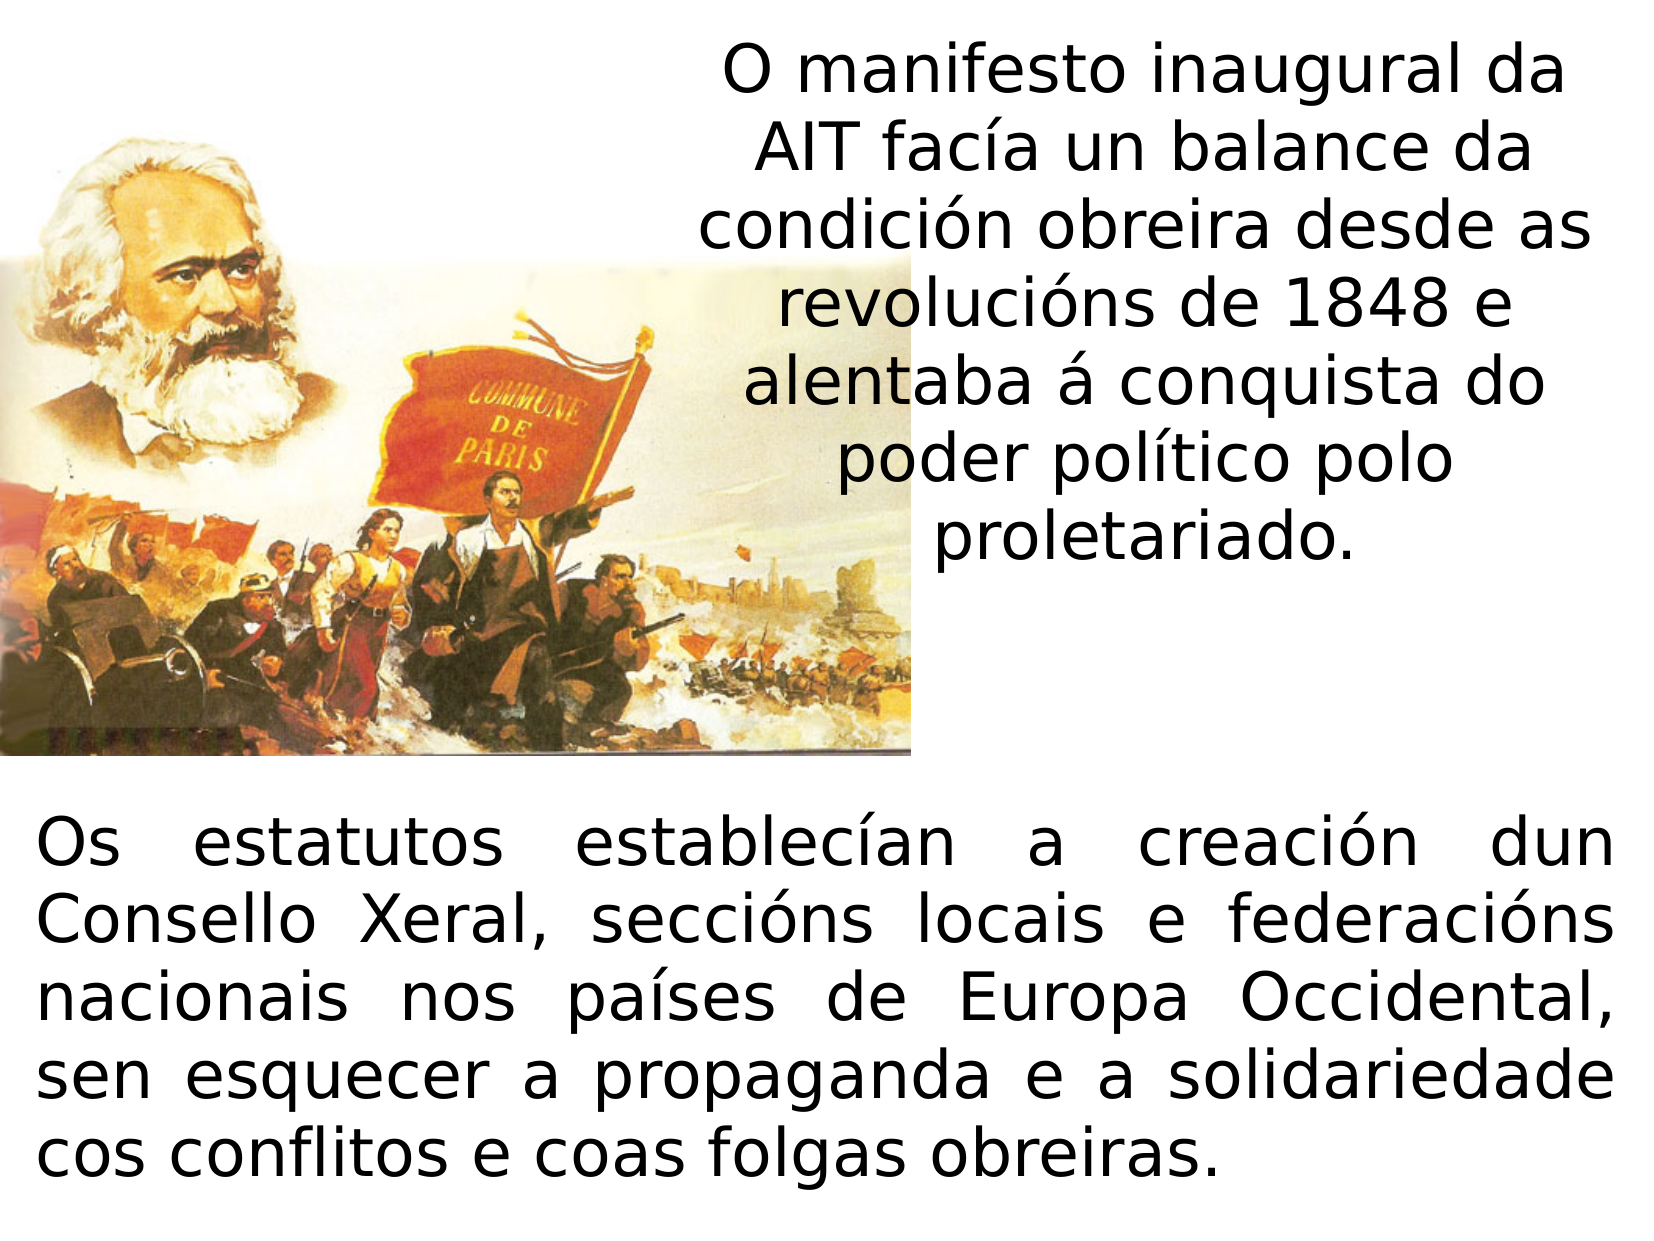

O manifesto inaugural da AIT facía un balance da condición obreira desde as revolucións de 1848 e alentaba á conquista do poder político polo proletariado.
Os estatutos establecían a creación dun Consello Xeral, seccións locais e federacións nacionais nos países de Europa Occidental, sen esquecer a propaganda e a solidariedade cos conflitos e coas folgas obreiras.